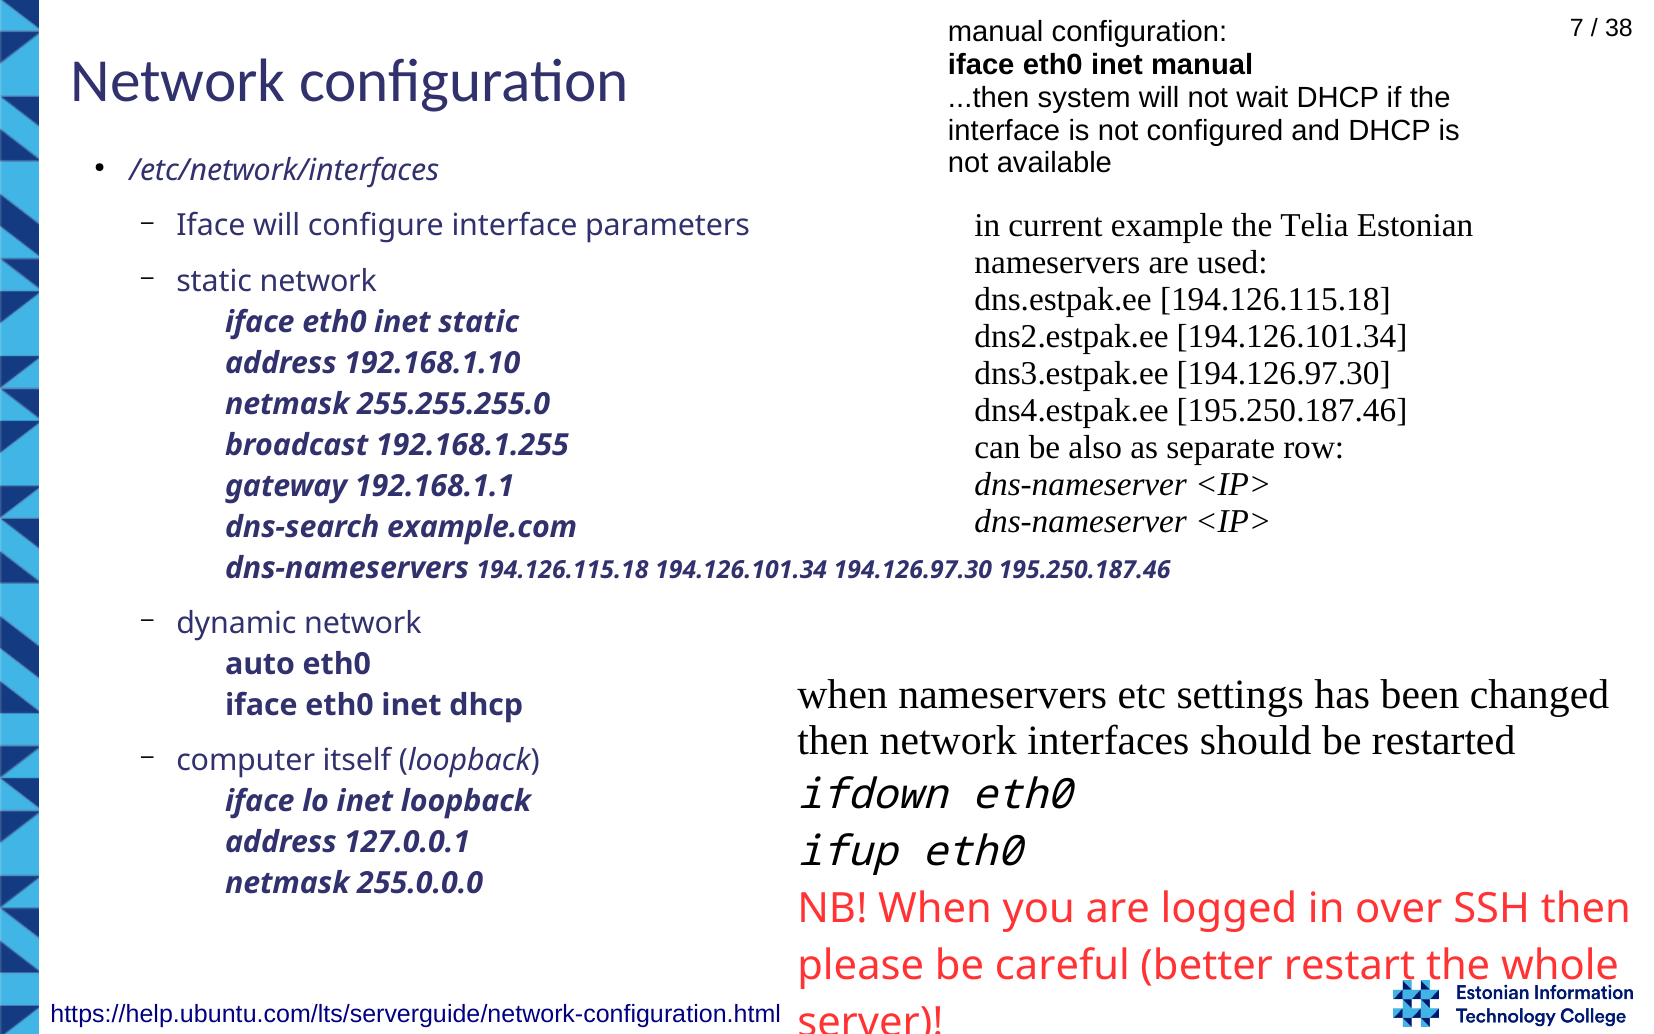

manual configuration:
iface eth0 inet manual
...then system will not wait DHCP if the interface is not configured and DHCP is not available
# Network configuration
/etc/network/interfaces
Iface will configure interface parameters
static network
	iface eth0 inet static
	address 192.168.1.10
	netmask 255.255.255.0
	broadcast 192.168.1.255
	gateway 192.168.1.1
	dns-search example.com
	dns-nameservers 194.126.115.18 194.126.101.34 194.126.97.30 195.250.187.46
dynamic network
	auto eth0
	iface eth0 inet dhcp
computer itself (loopback)
	iface lo inet loopback
	address 127.0.0.1
	netmask 255.0.0.0
in current example the Telia Estonian nameservers are used:
dns.estpak.ee [194.126.115.18]
dns2.estpak.ee [194.126.101.34]
dns3.estpak.ee [194.126.97.30]
dns4.estpak.ee [195.250.187.46]
can be also as separate row:
dns-nameserver <IP>
dns-nameserver <IP>
when nameservers etc settings has been changed then network interfaces should be restarted
ifdown eth0
ifup eth0
NB! When you are logged in over SSH then please be careful (better restart the whole server)!
https://help.ubuntu.com/lts/serverguide/network-configuration.html